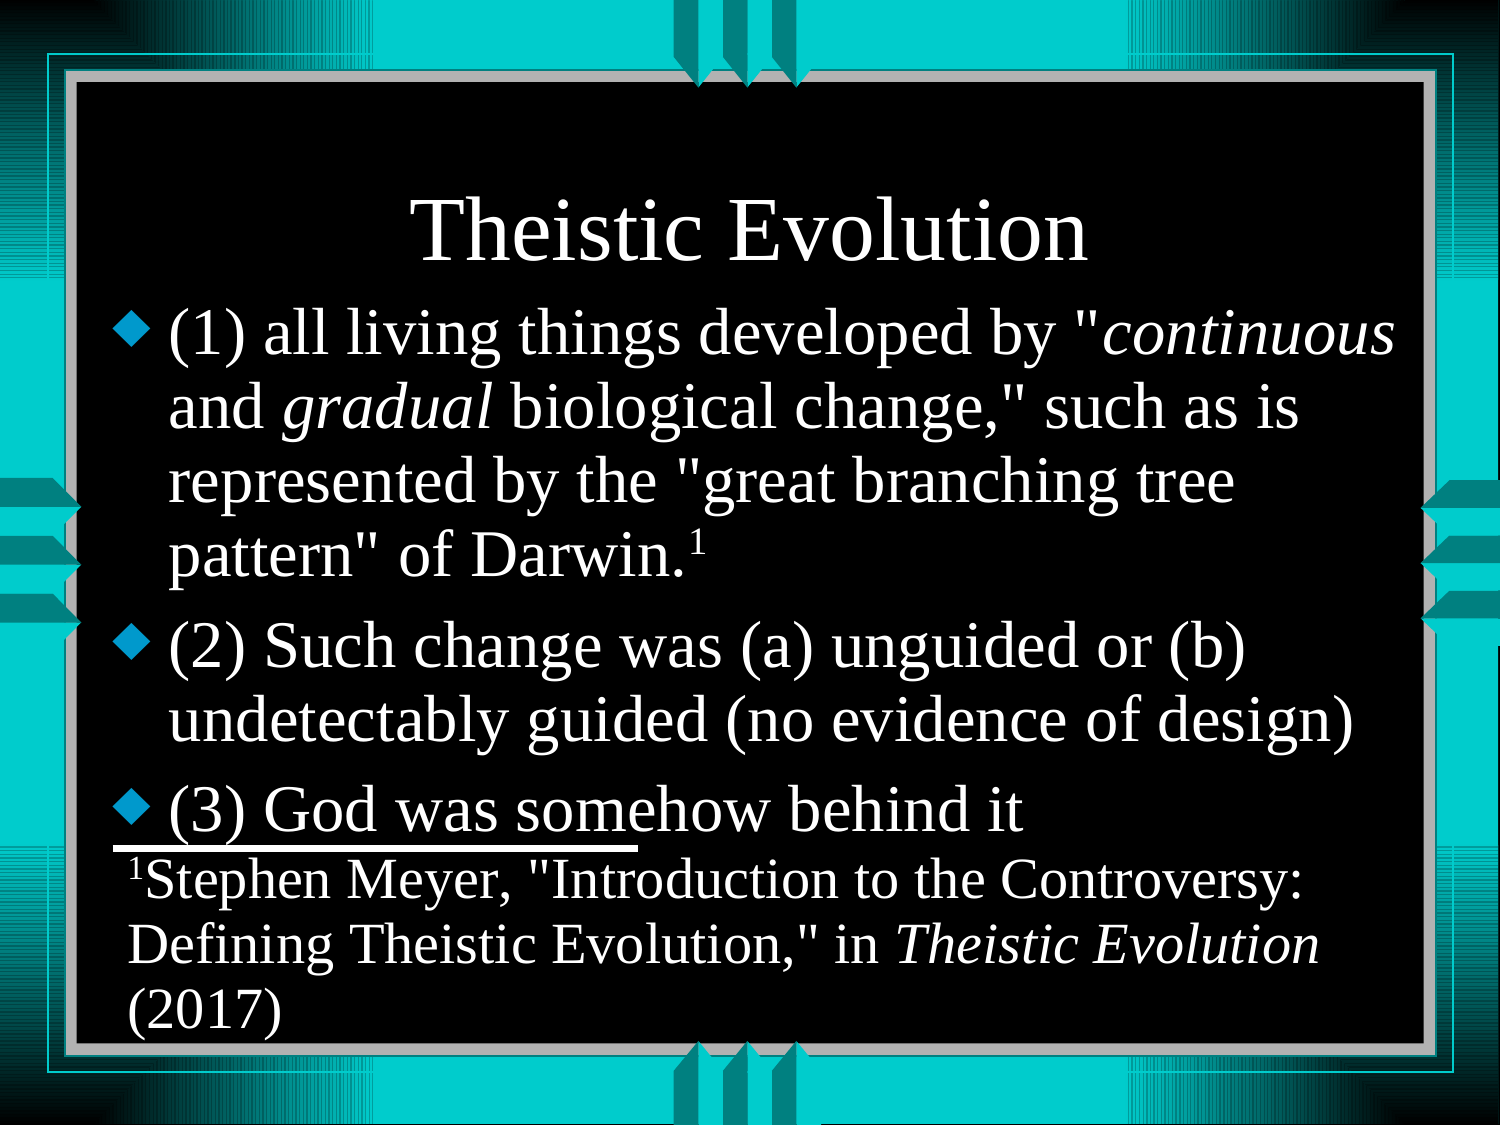

# Theistic Evolution
(1) all living things developed by "continuous and gradual biological change," such as is represented by the "great branching tree pattern" of Darwin.1
(2) Such change was (a) unguided or (b) undetectably guided (no evidence of design)
(3) God was somehow behind it
1Stephen Meyer, "Introduction to the Controversy: Defining Theistic Evolution," in Theistic Evolution (2017)